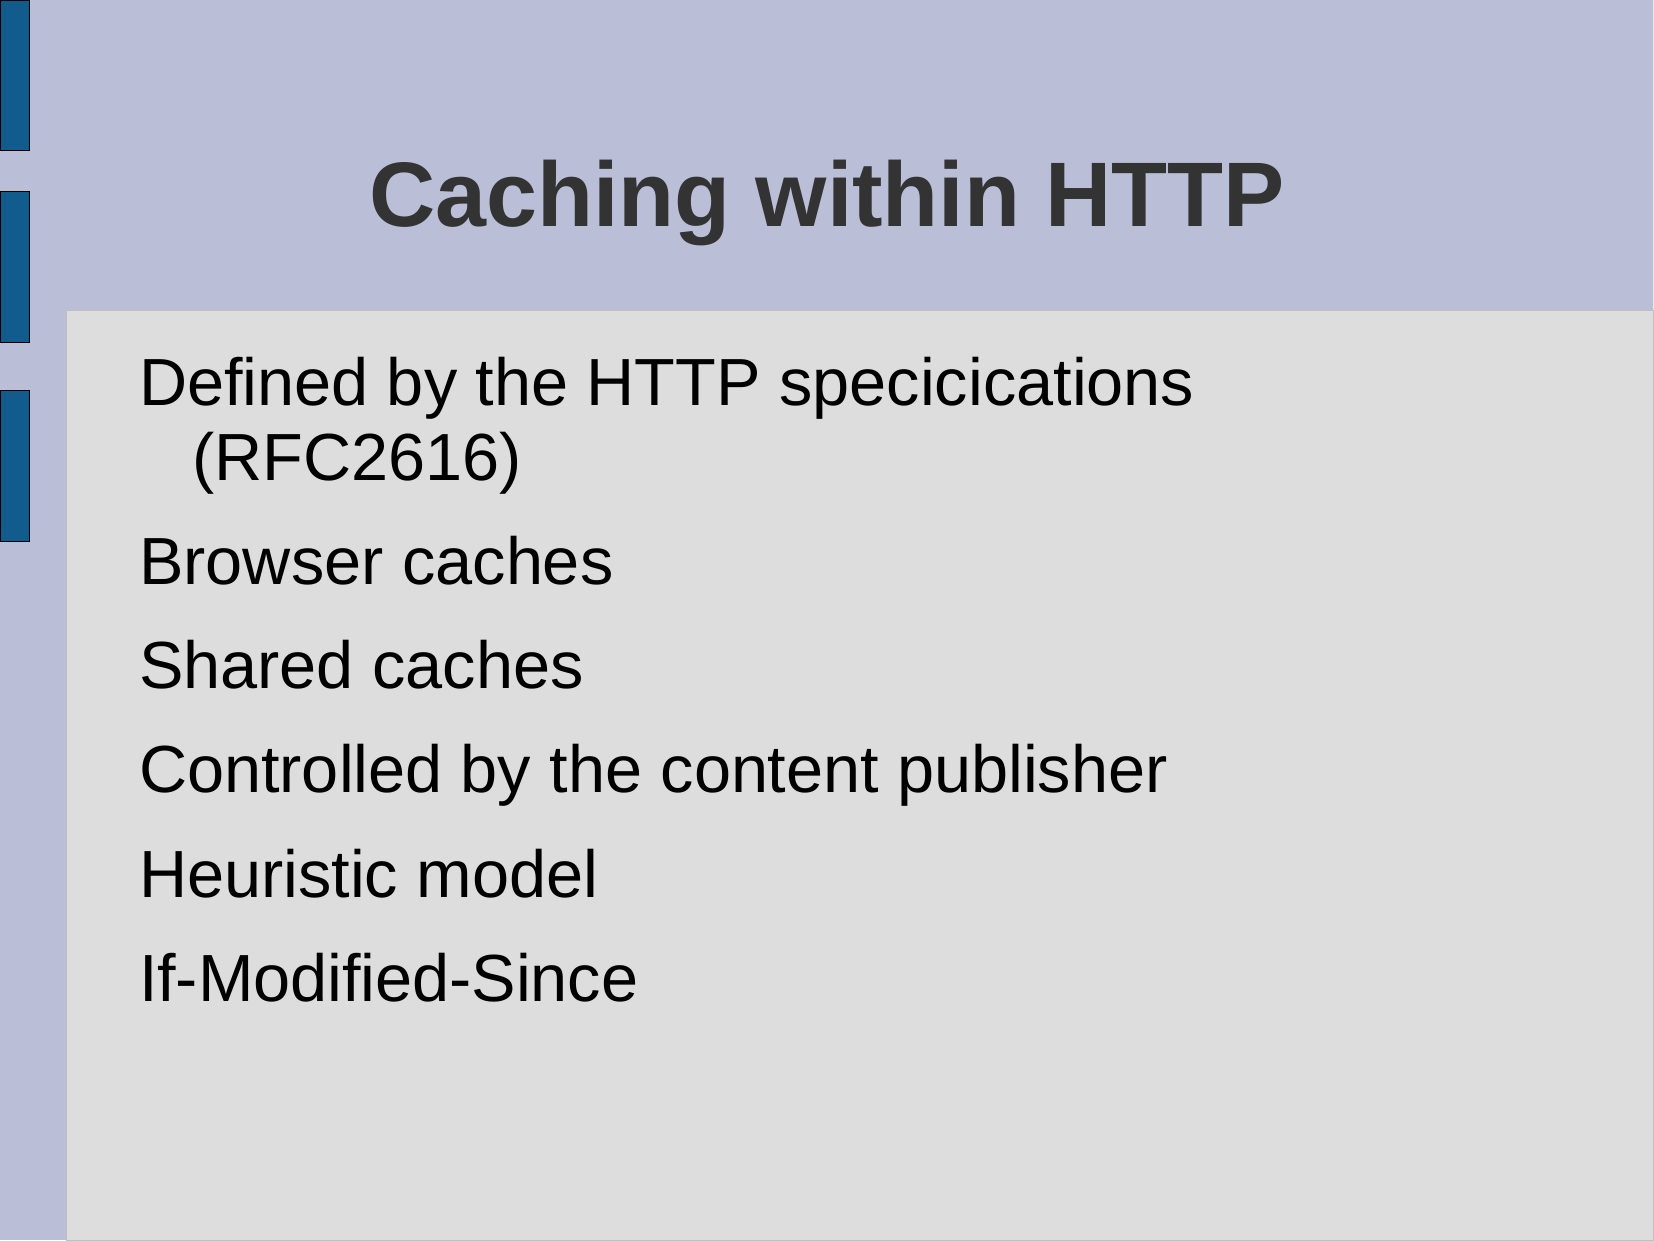

# Caching within HTTP
Defined by the HTTP specicications (RFC2616)
Browser caches
Shared caches
Controlled by the content publisher
Heuristic model
If-Modified-Since